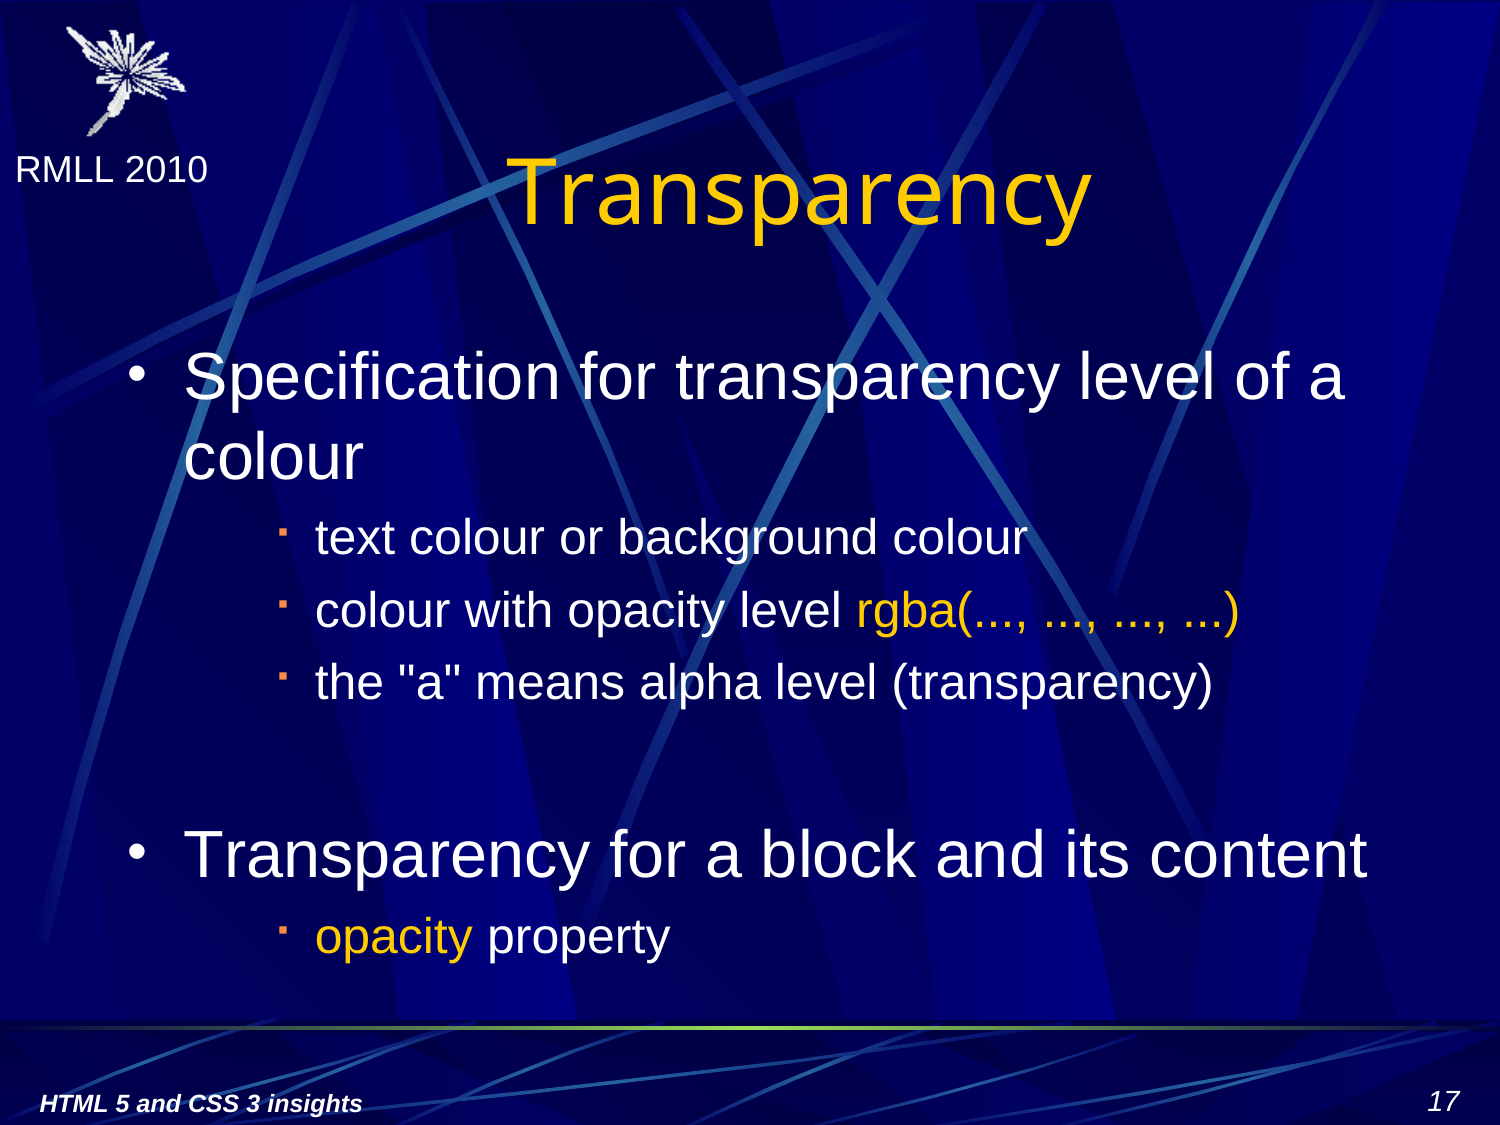

# Transparency
Specification for transparency level of a colour
text colour or background colour
colour with opacity level rgba(..., ..., ..., ...)
the "a" means alpha level (transparency)
Transparency for a block and its content
opacity property